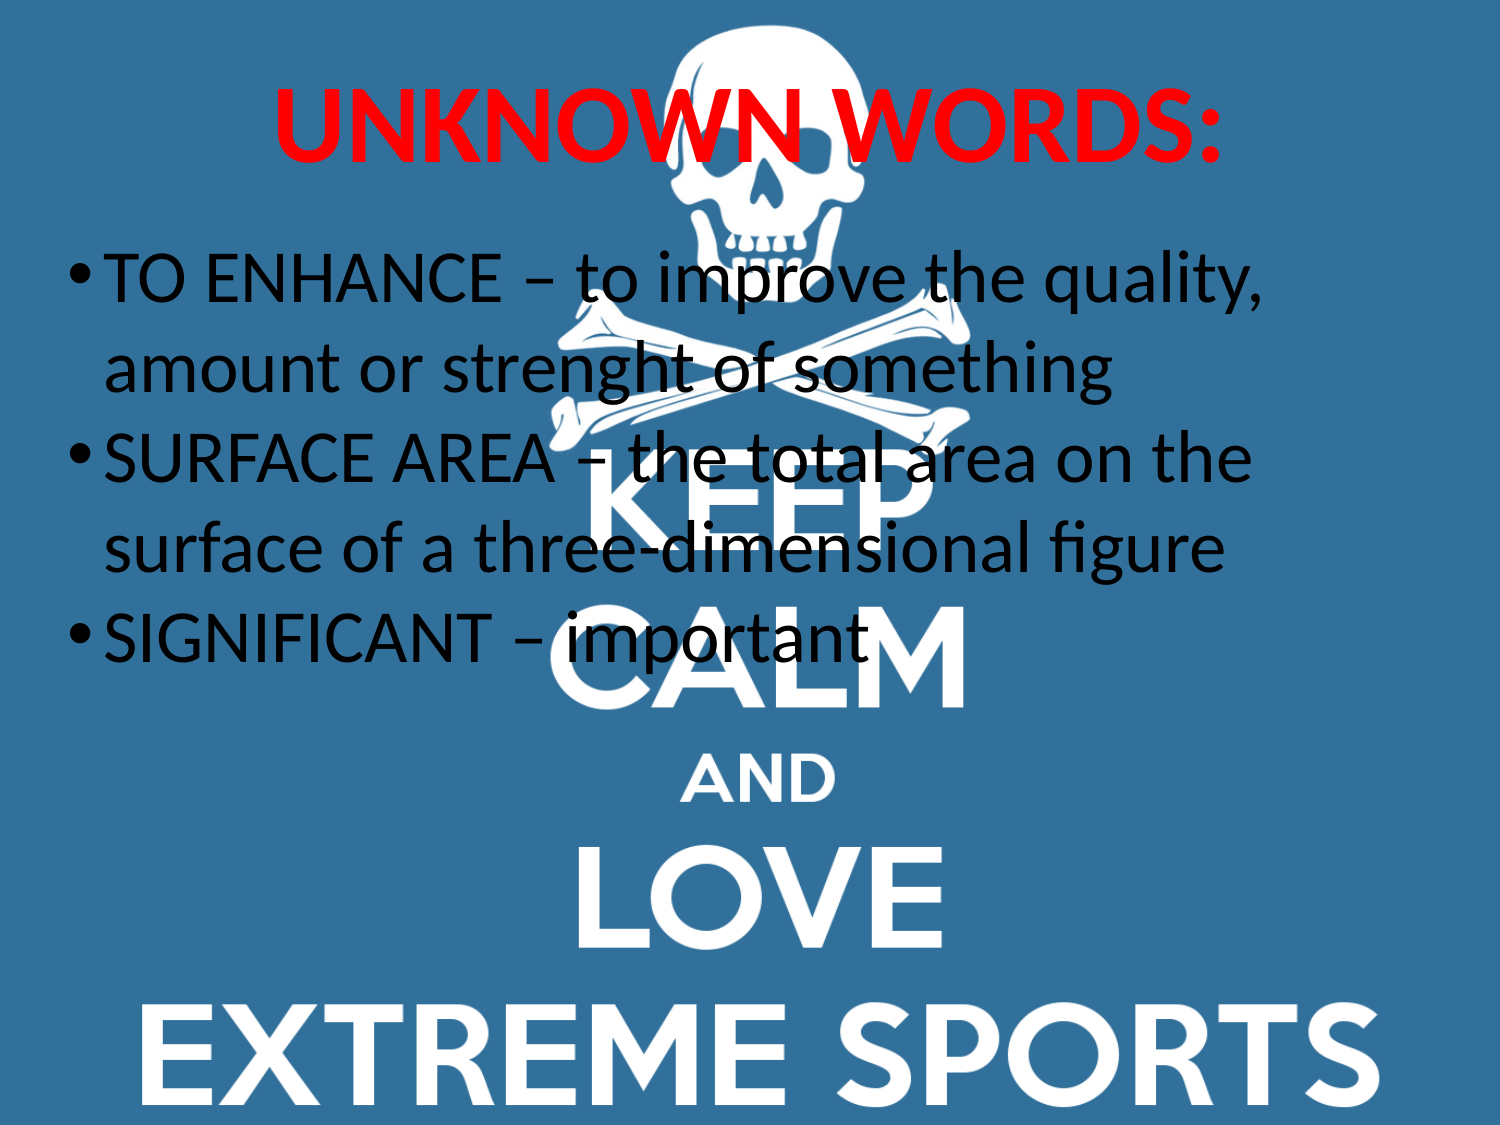

UNKNOWN WORDS:
TO ENHANCE – to improve the quality, amount or strenght of something
SURFACE AREA – the total area on the surface of a three-dimensional figure
SIGNIFICANT – important